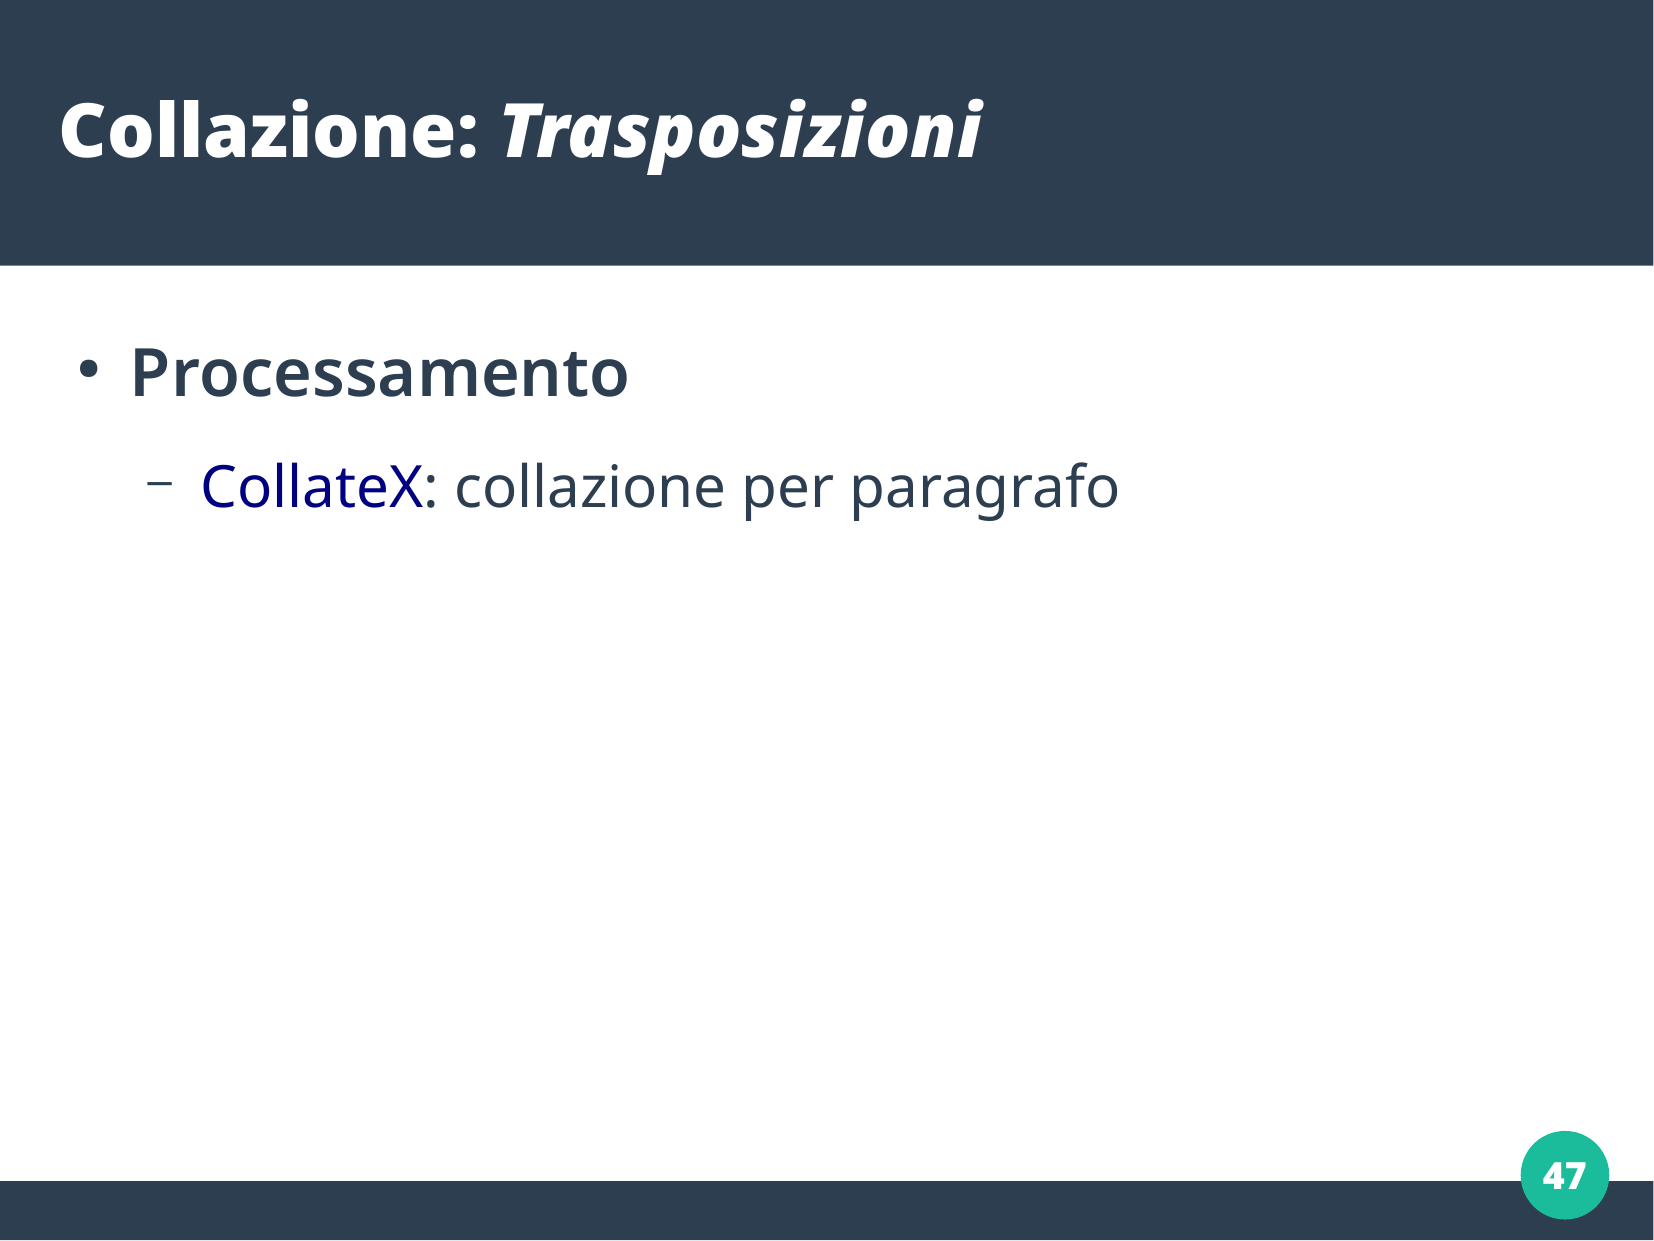

# Collazione: Trasposizioni
Processamento
CollateX: collazione per paragrafo
47